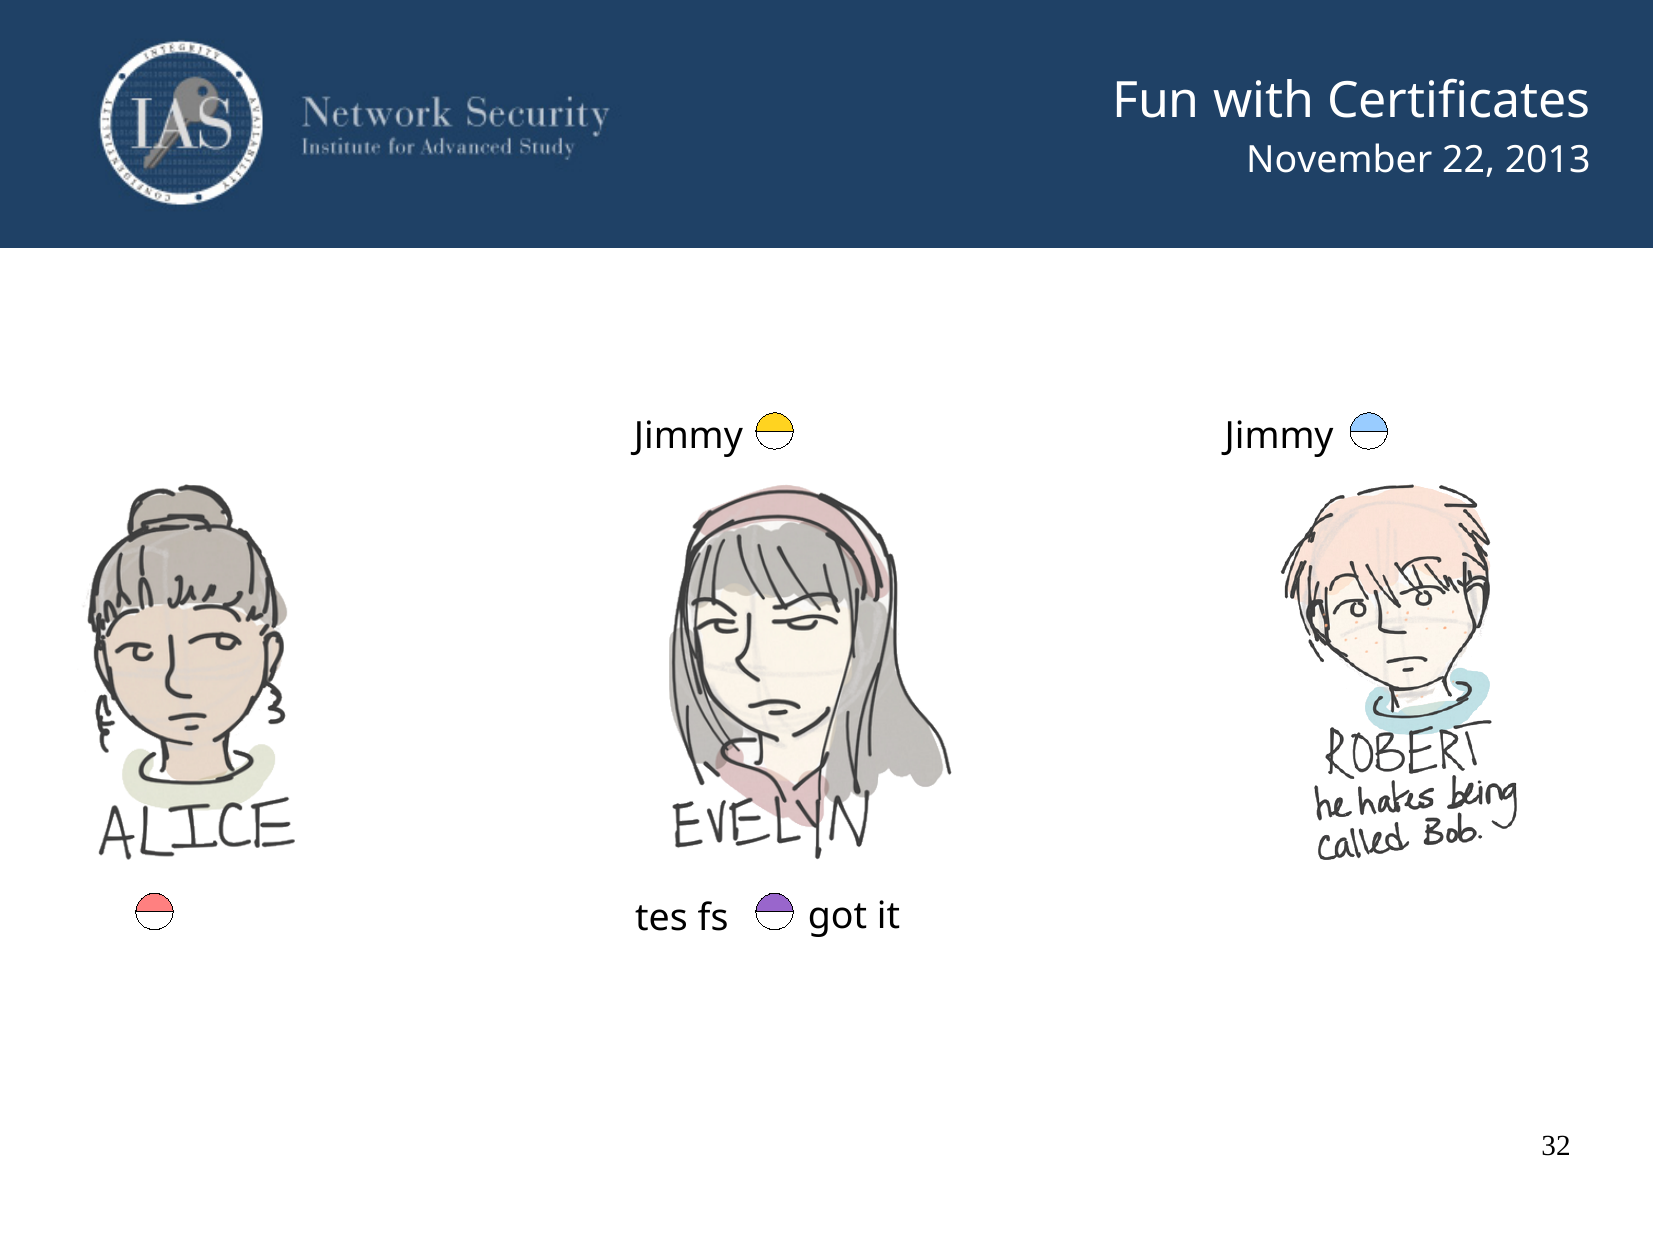

Jimmy
Jimmy
got it
tes fs
32